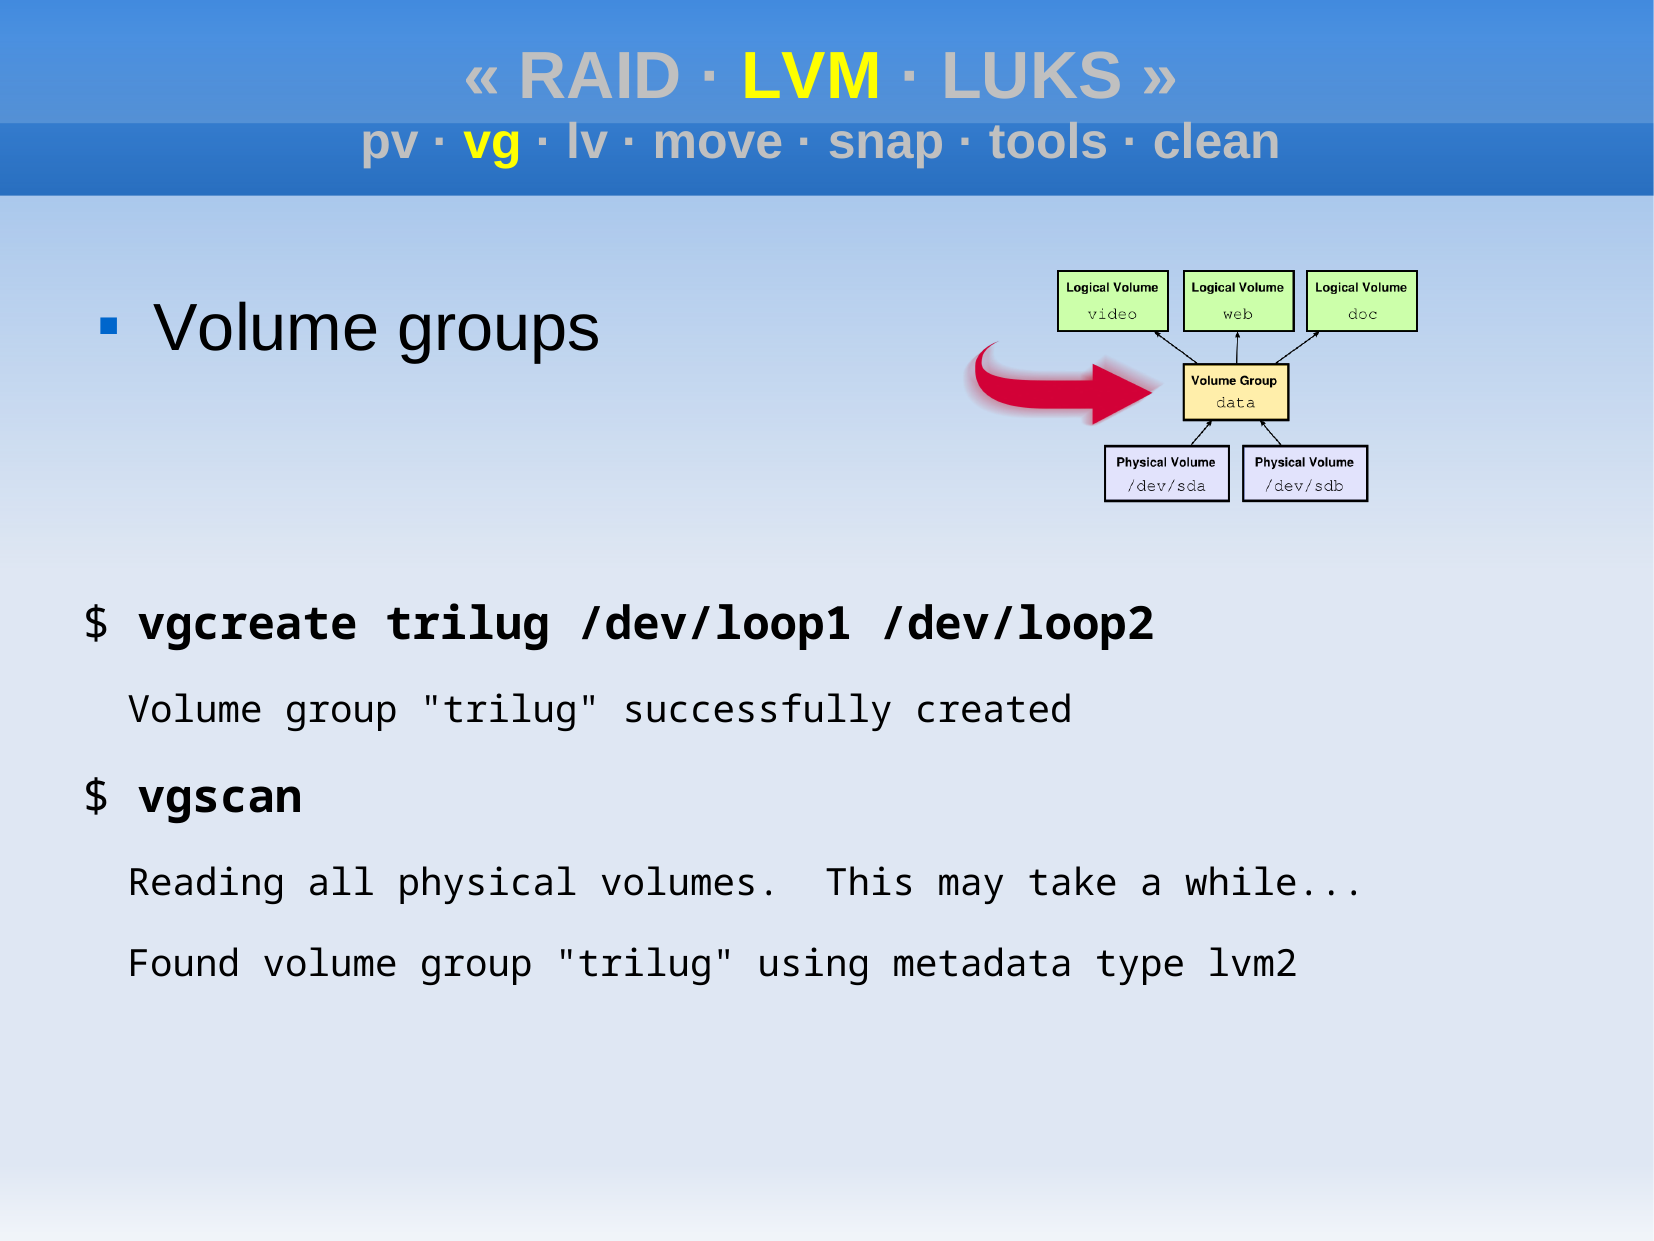

# « RAID · LVM · LUKS » pv · vg · lv · move · snap · tools · clean
Volume groups
$ vgcreate trilug /dev/loop1 /dev/loop2
 Volume group "trilug" successfully created
$ vgscan
 Reading all physical volumes. This may take a while...
 Found volume group "trilug" using metadata type lvm2